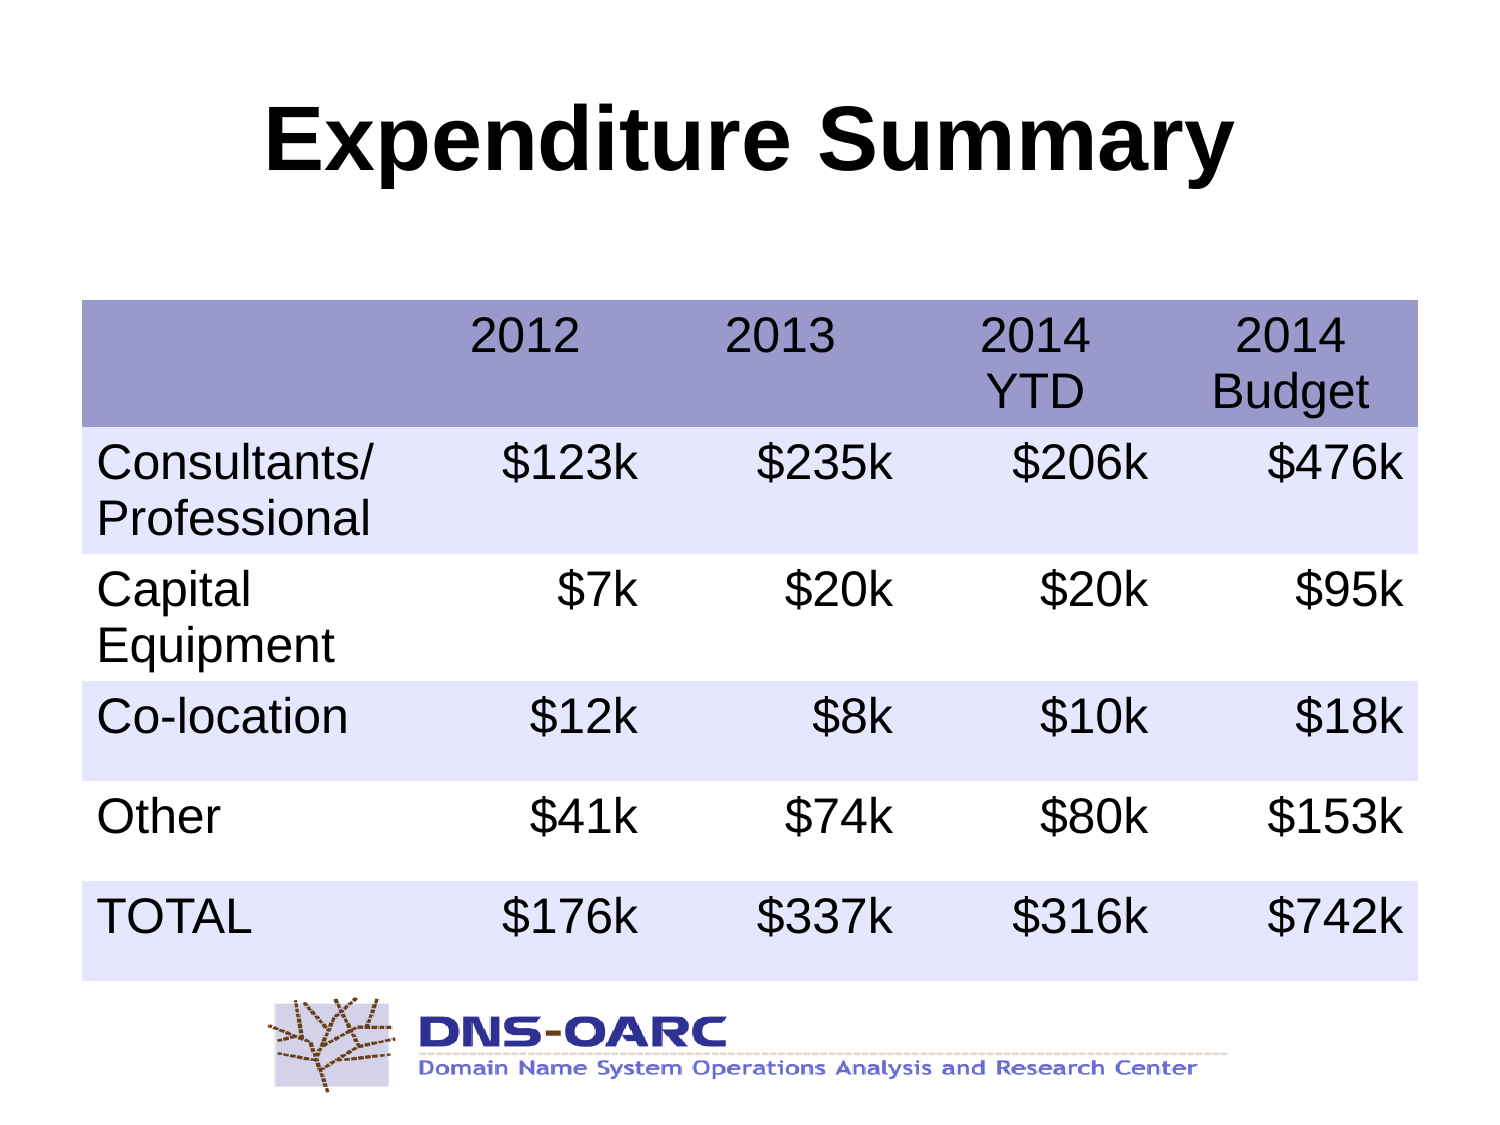

# Expenditure Summary
| | 2012 | 2013 | 2014 YTD | 2014 Budget |
| --- | --- | --- | --- | --- |
| Consultants/ Professional | $123k | $235k | $206k | $476k |
| Capital Equipment | $7k | $20k | $20k | $95k |
| Co-location | $12k | $8k | $10k | $18k |
| Other | $41k | $74k | $80k | $153k |
| TOTAL | $176k | $337k | $316k | $742k |